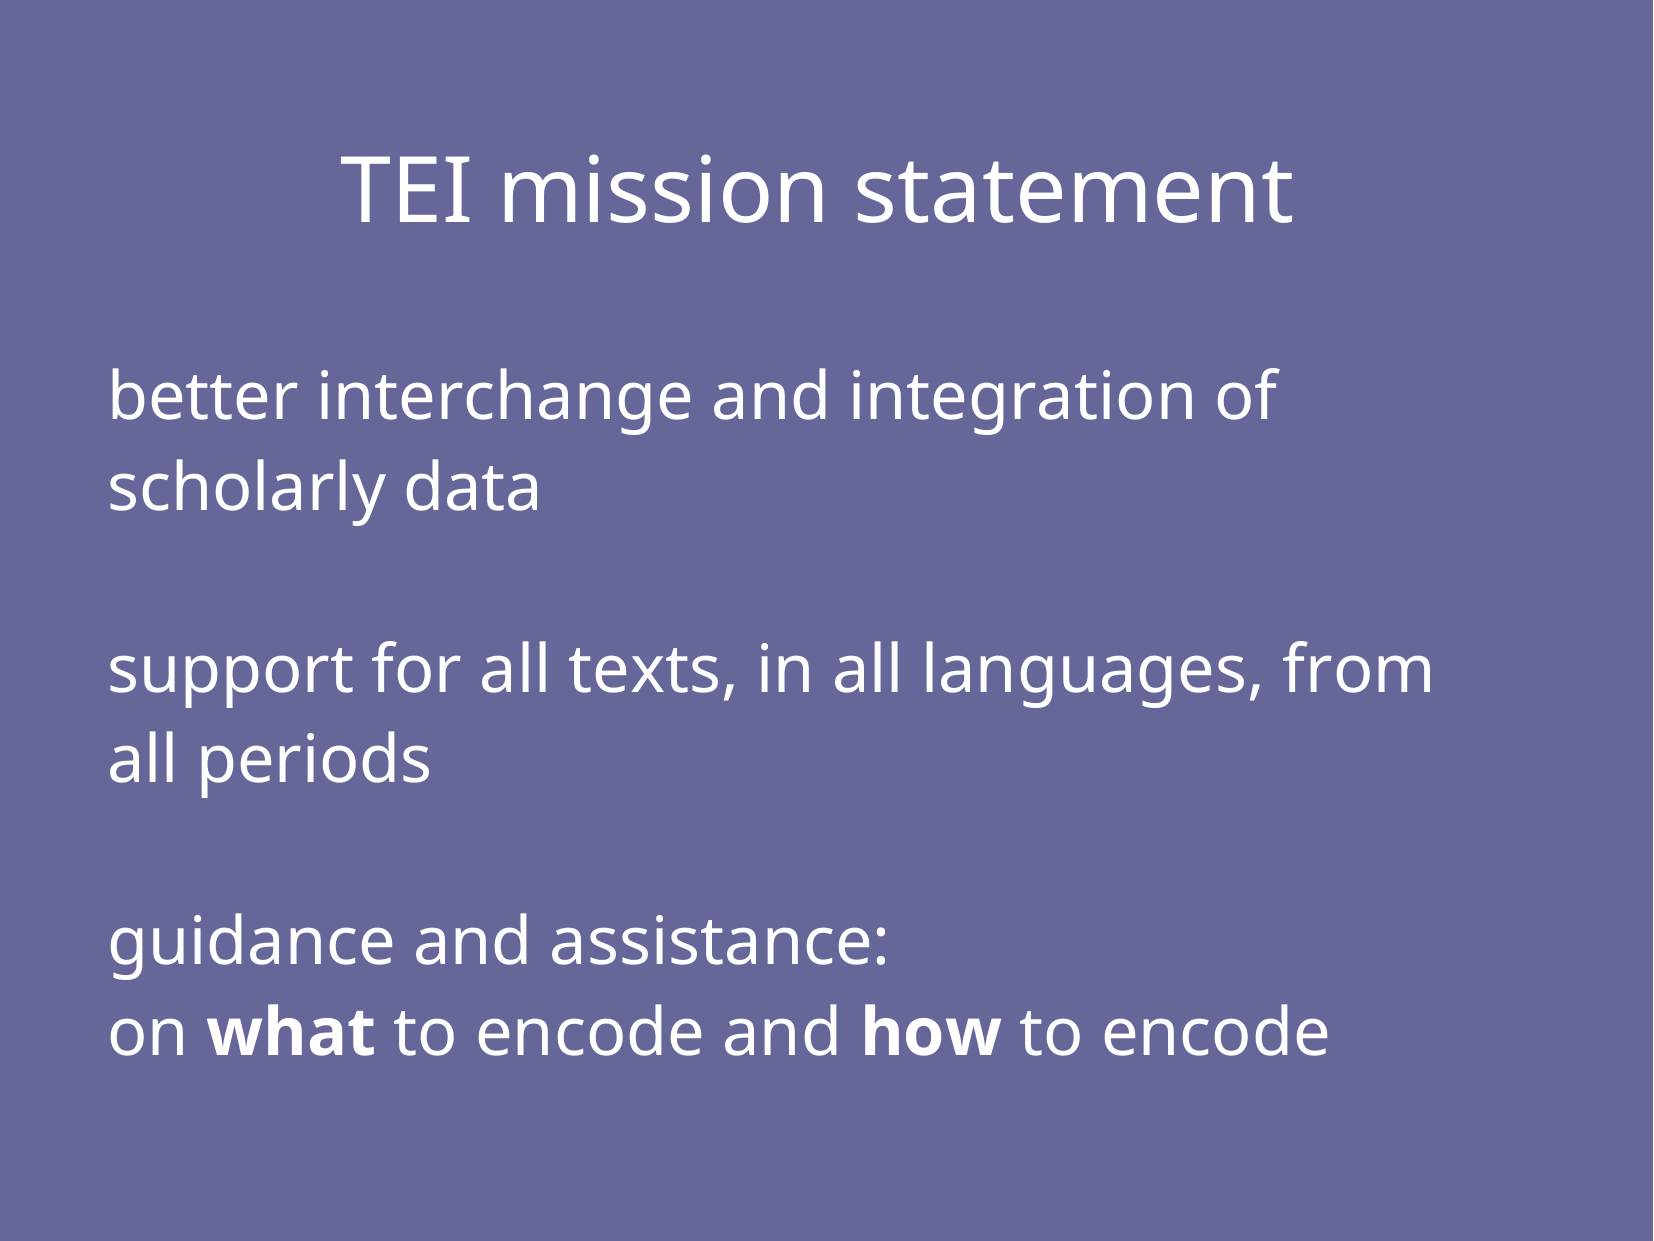

# TEI mission statement
better interchange and integration of scholarly data
support for all texts, in all languages, from all periods
guidance and assistance:
on what to encode and how to encode